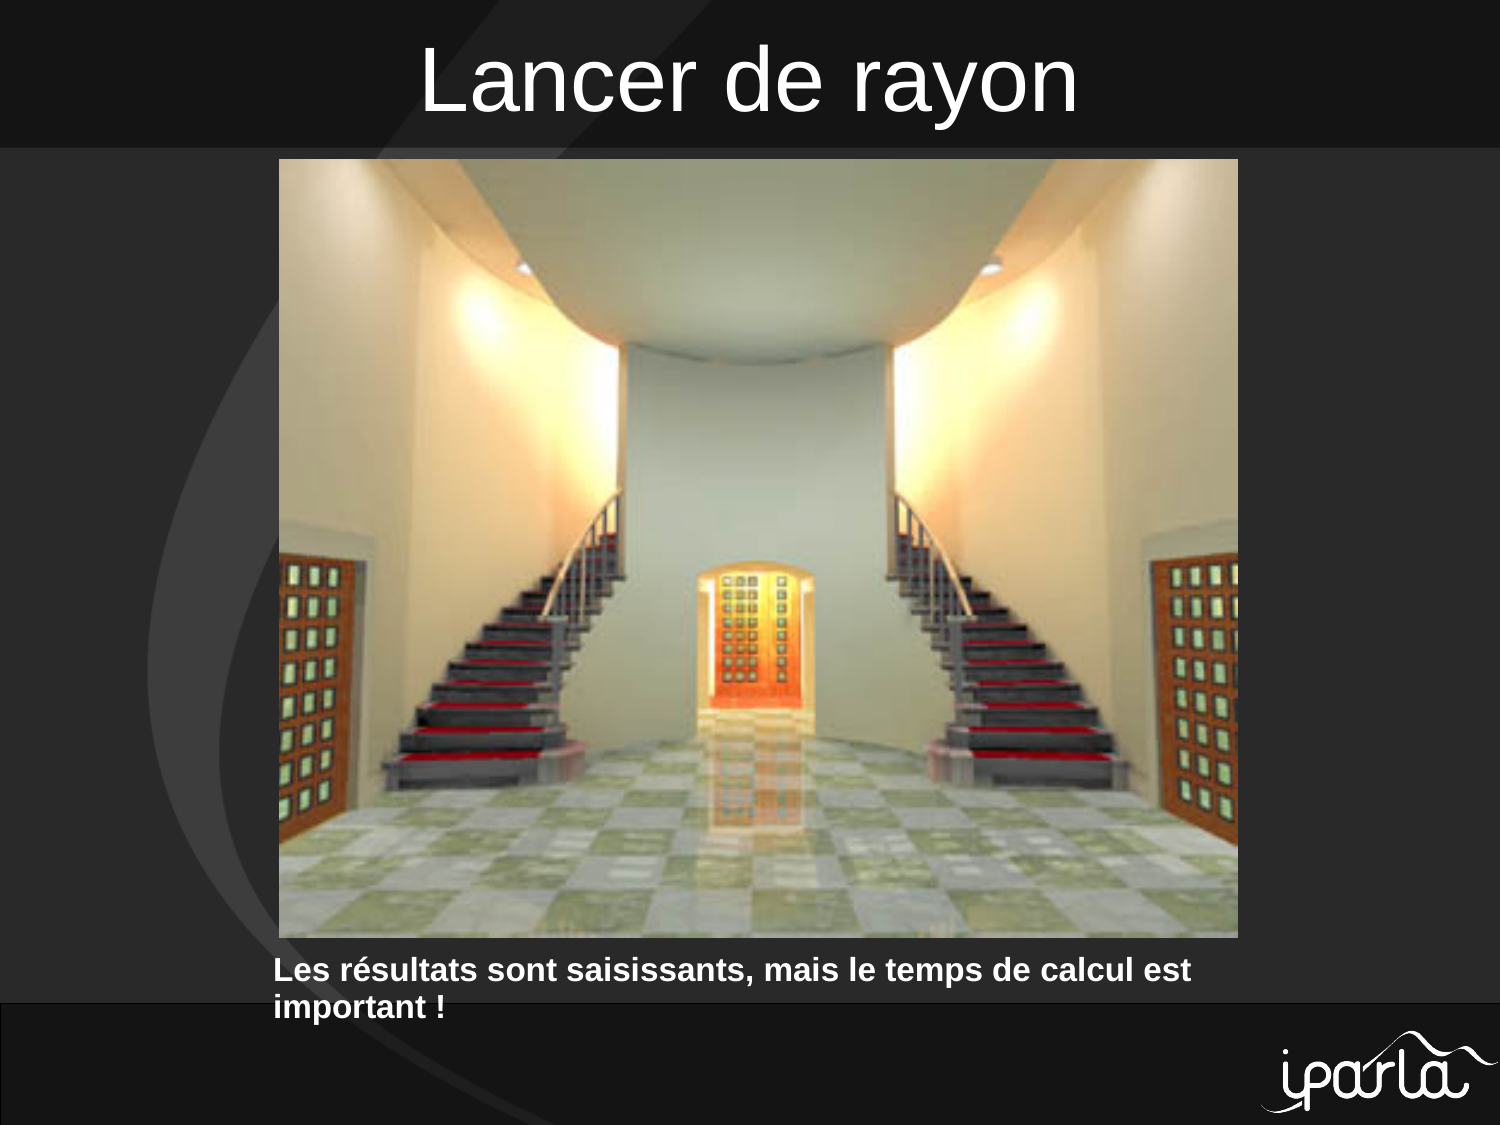

# Lancer de rayon
Les résultats sont saisissants, mais le temps de calcul est important !